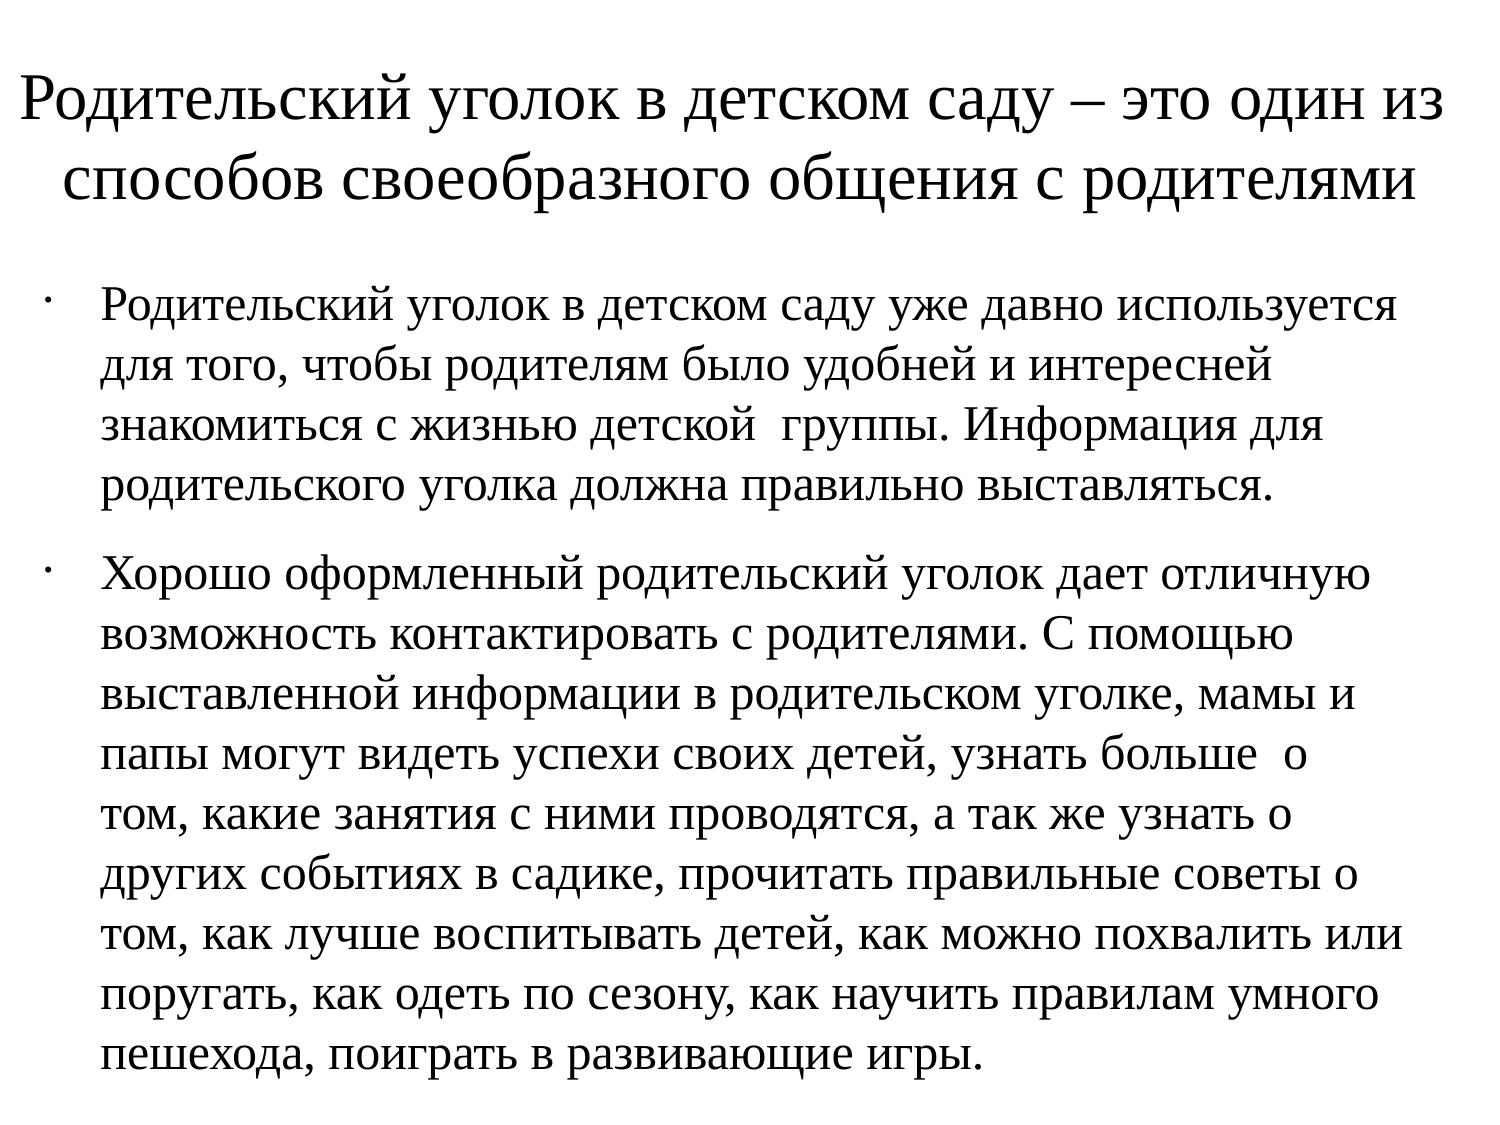

# Родительский уголок в детском саду – это один из способов своеобразного общения с родителями
Родительский уголок в детском саду уже давно используется для того, чтобы родителям было удобней и интересней знакомиться с жизнью детской группы. Информация для родительского уголка должна правильно выставляться.
Хорошо оформленный родительский уголок дает отличную возможность контактировать с родителями. С помощью выставленной информации в родительском уголке, мамы и папы могут видеть успехи своих детей, узнать больше о том, какие занятия с ними проводятся, а так же узнать о других событиях в садике, прочитать правильные советы о том, как лучше воспитывать детей, как можно похвалить или поругать, как одеть по сезону, как научить правилам умного пешехода, поиграть в развивающие игры.